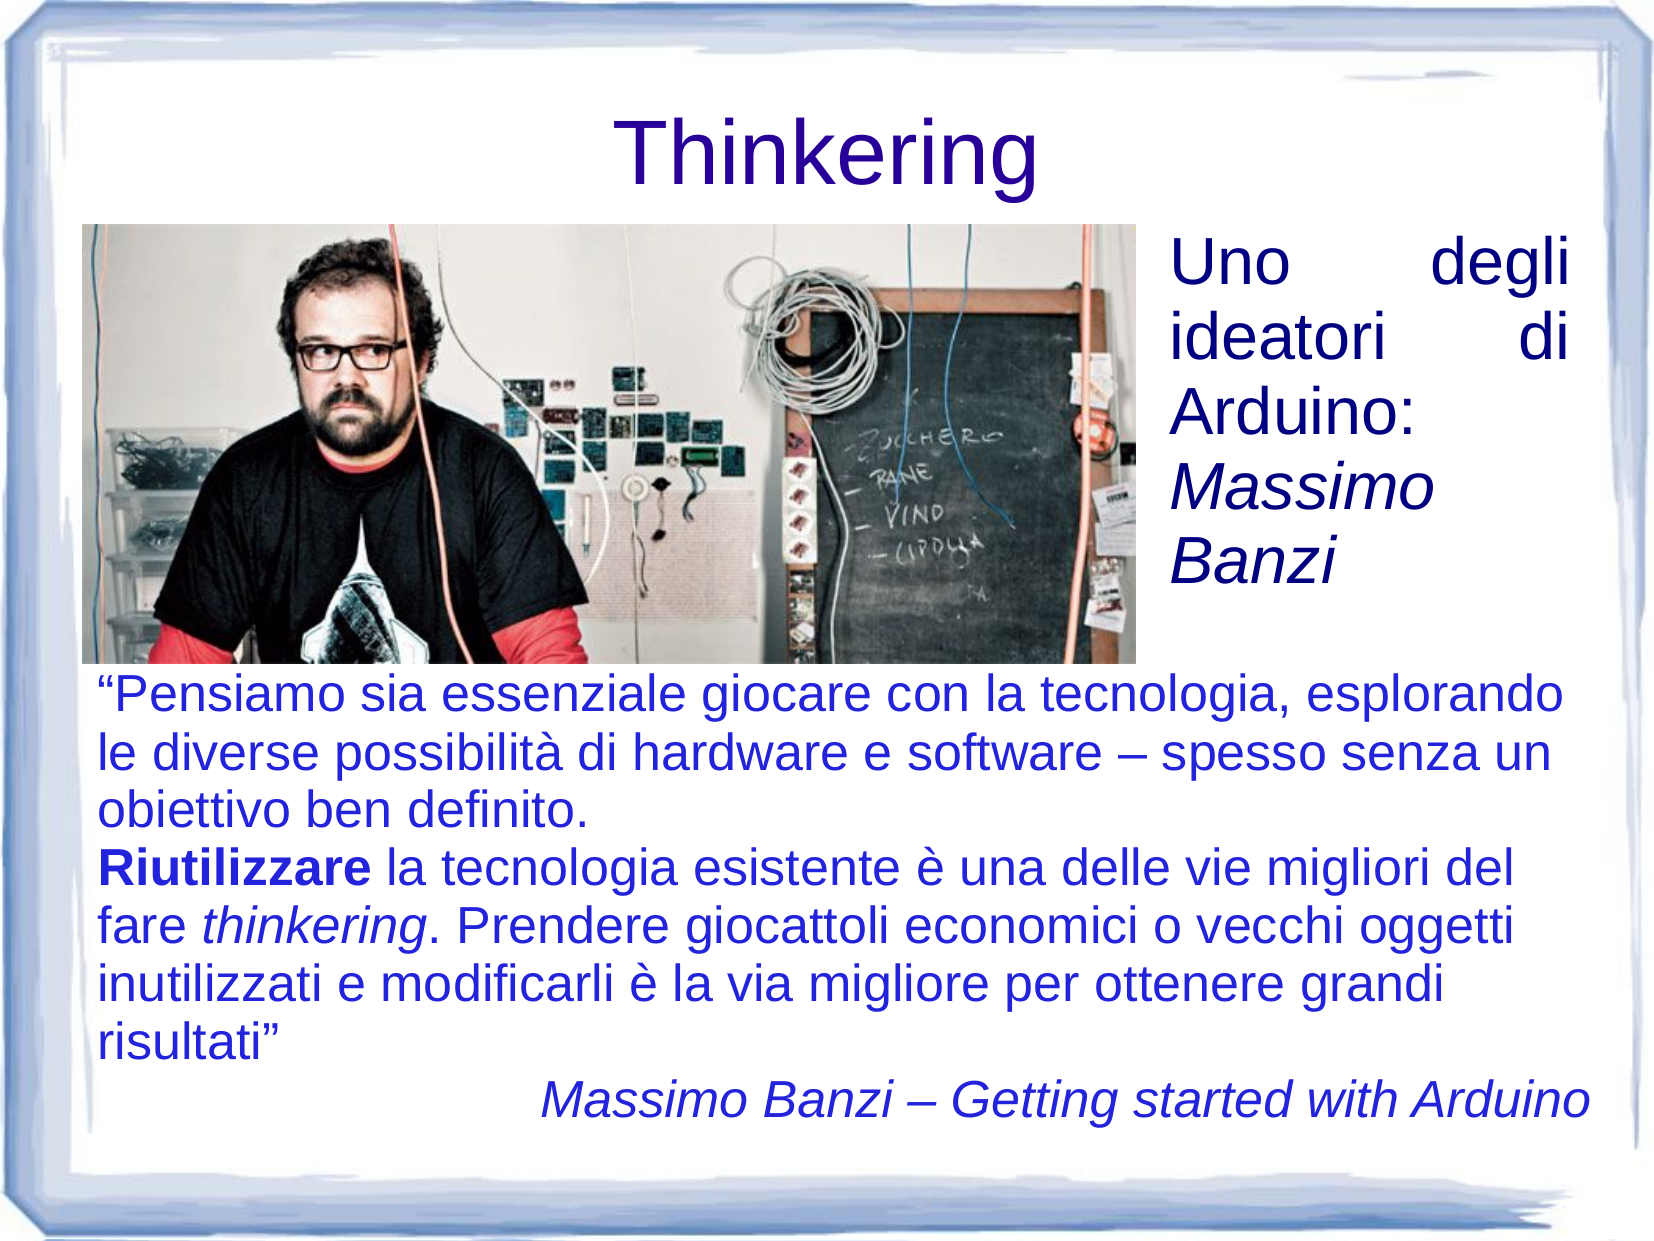

# Thinkering
Uno degli ideatori di Arduino: Massimo Banzi
“Pensiamo sia essenziale giocare con la tecnologia, esplorando le diverse possibilità di hardware e software – spesso senza un obiettivo ben definito.
Riutilizzare la tecnologia esistente è una delle vie migliori del fare thinkering. Prendere giocattoli economici o vecchi oggetti inutilizzati e modificarli è la via migliore per ottenere grandi risultati”
Massimo Banzi – Getting started with Arduino